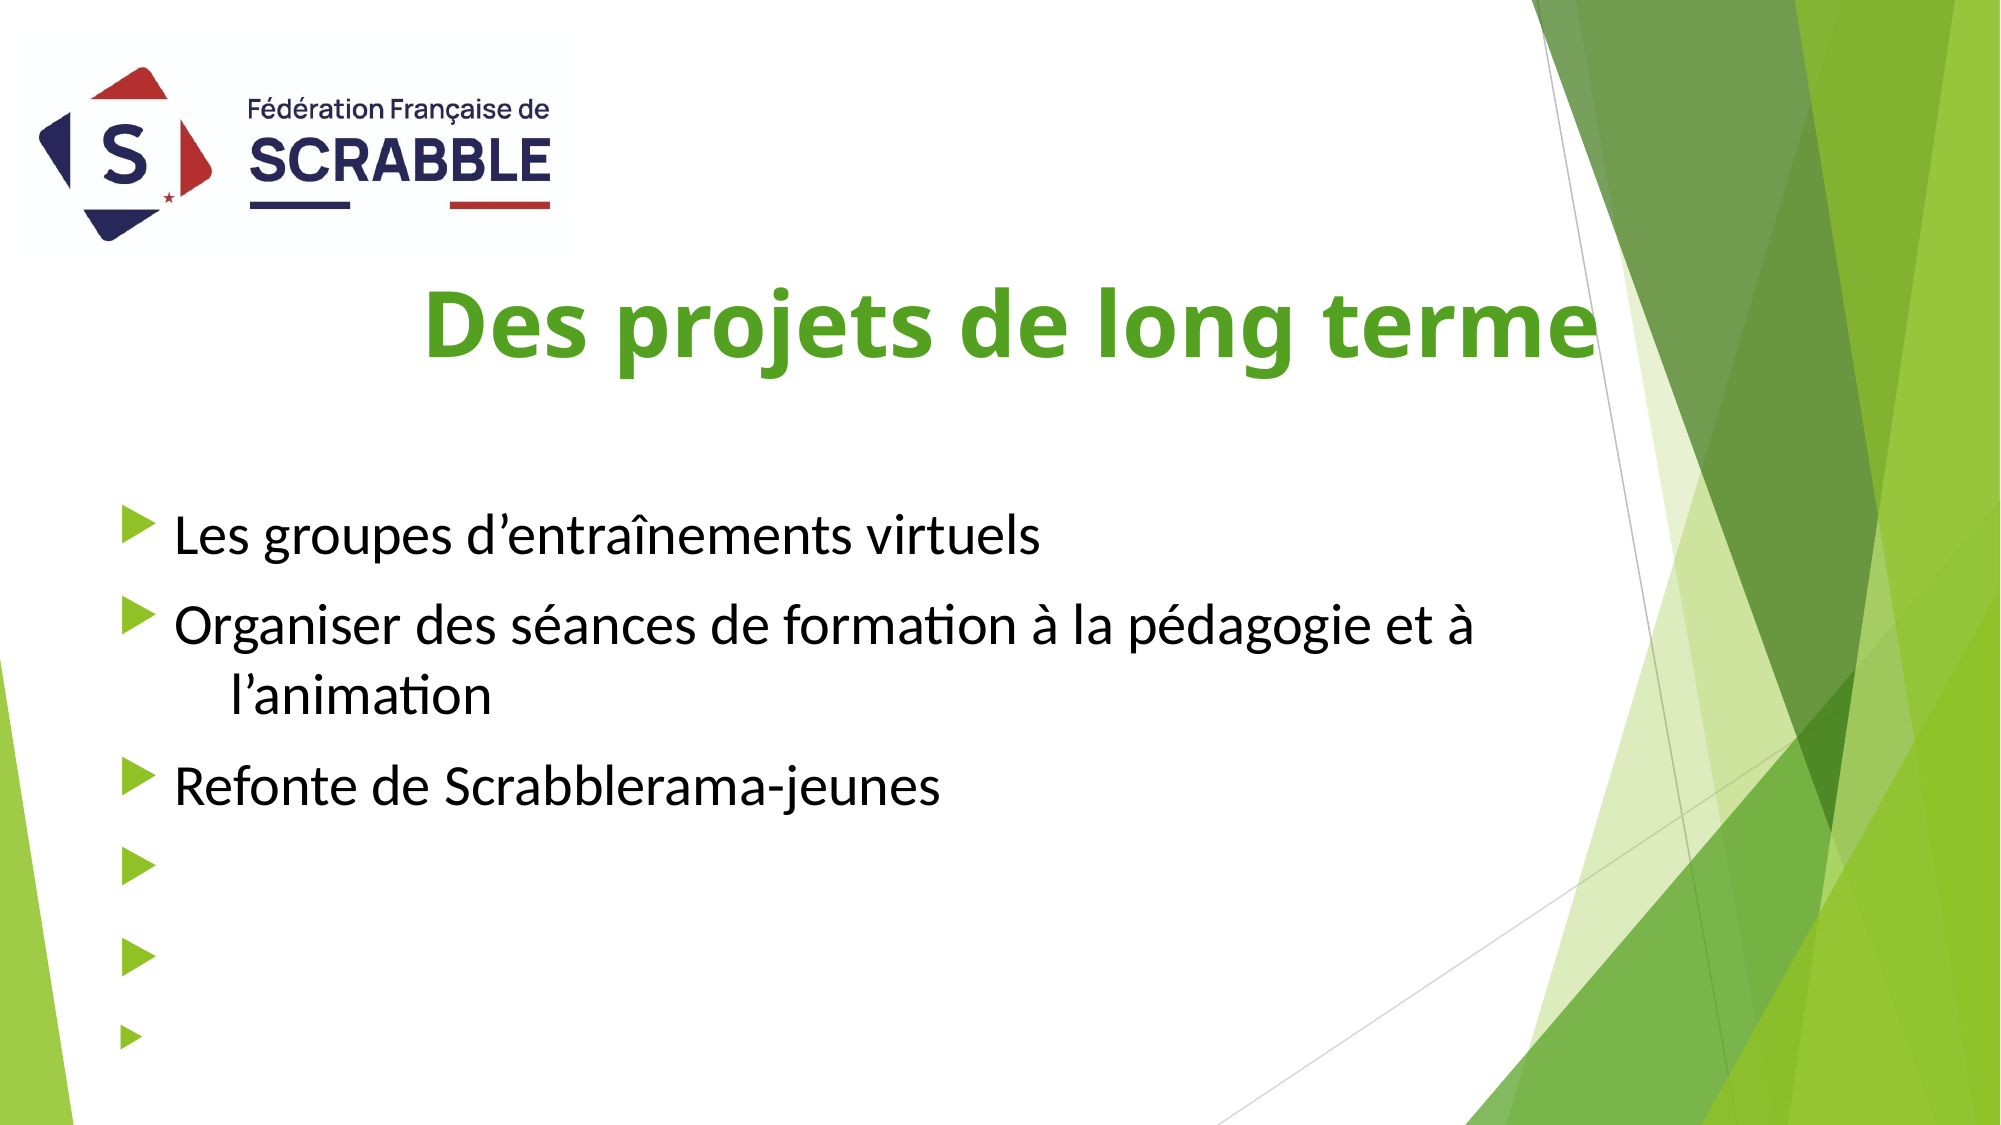

# Des projets de long terme
Les groupes d’entraînements virtuels
Organiser des séances de formation à la pédagogie et à l’animation
Refonte de Scrabblerama-jeunes